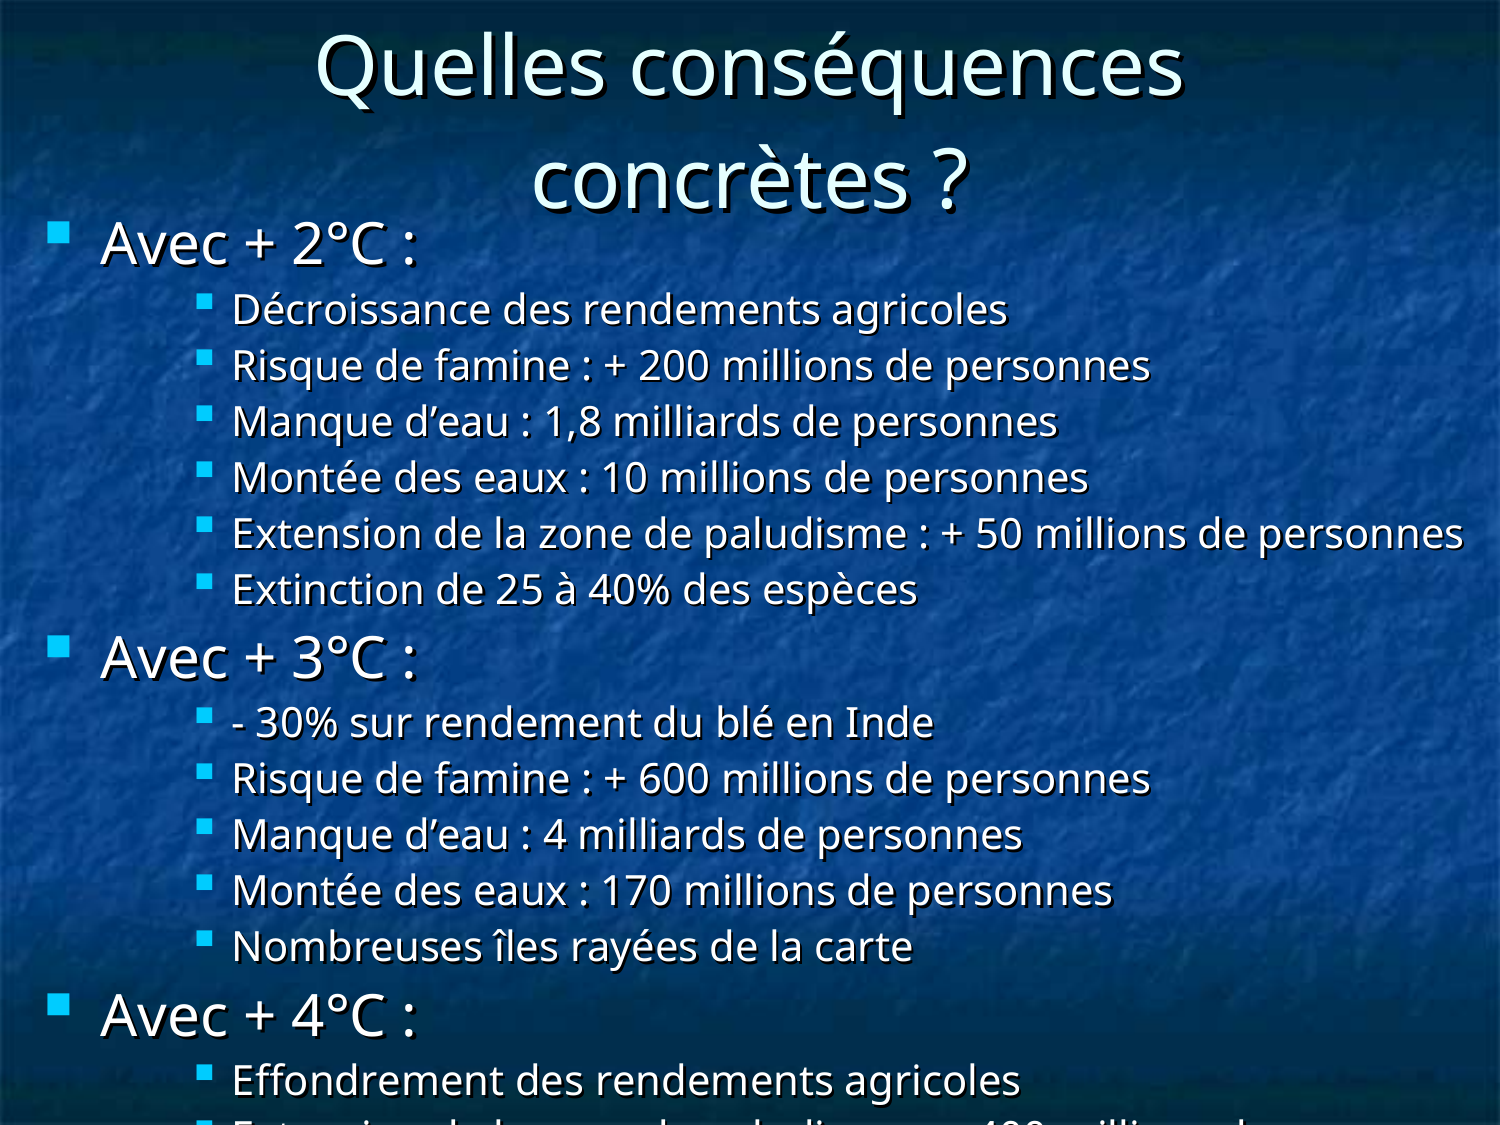

# Quelles conséquences concrètes ?
Avec + 2°C :
Décroissance des rendements agricoles
Risque de famine : + 200 millions de personnes
Manque d’eau : 1,8 milliards de personnes
Montée des eaux : 10 millions de personnes
Extension de la zone de paludisme : + 50 millions de personnes
Extinction de 25 à 40% des espèces
Avec + 3°C :
- 30% sur rendement du blé en Inde
Risque de famine : + 600 millions de personnes
Manque d’eau : 4 milliards de personnes
Montée des eaux : 170 millions de personnes
Nombreuses îles rayées de la carte
Avec + 4°C :
Effondrement des rendements agricoles
Extension de la zone de paludisme : + 400 millions de personnes
Montée des eaux : 330 millions de personnes